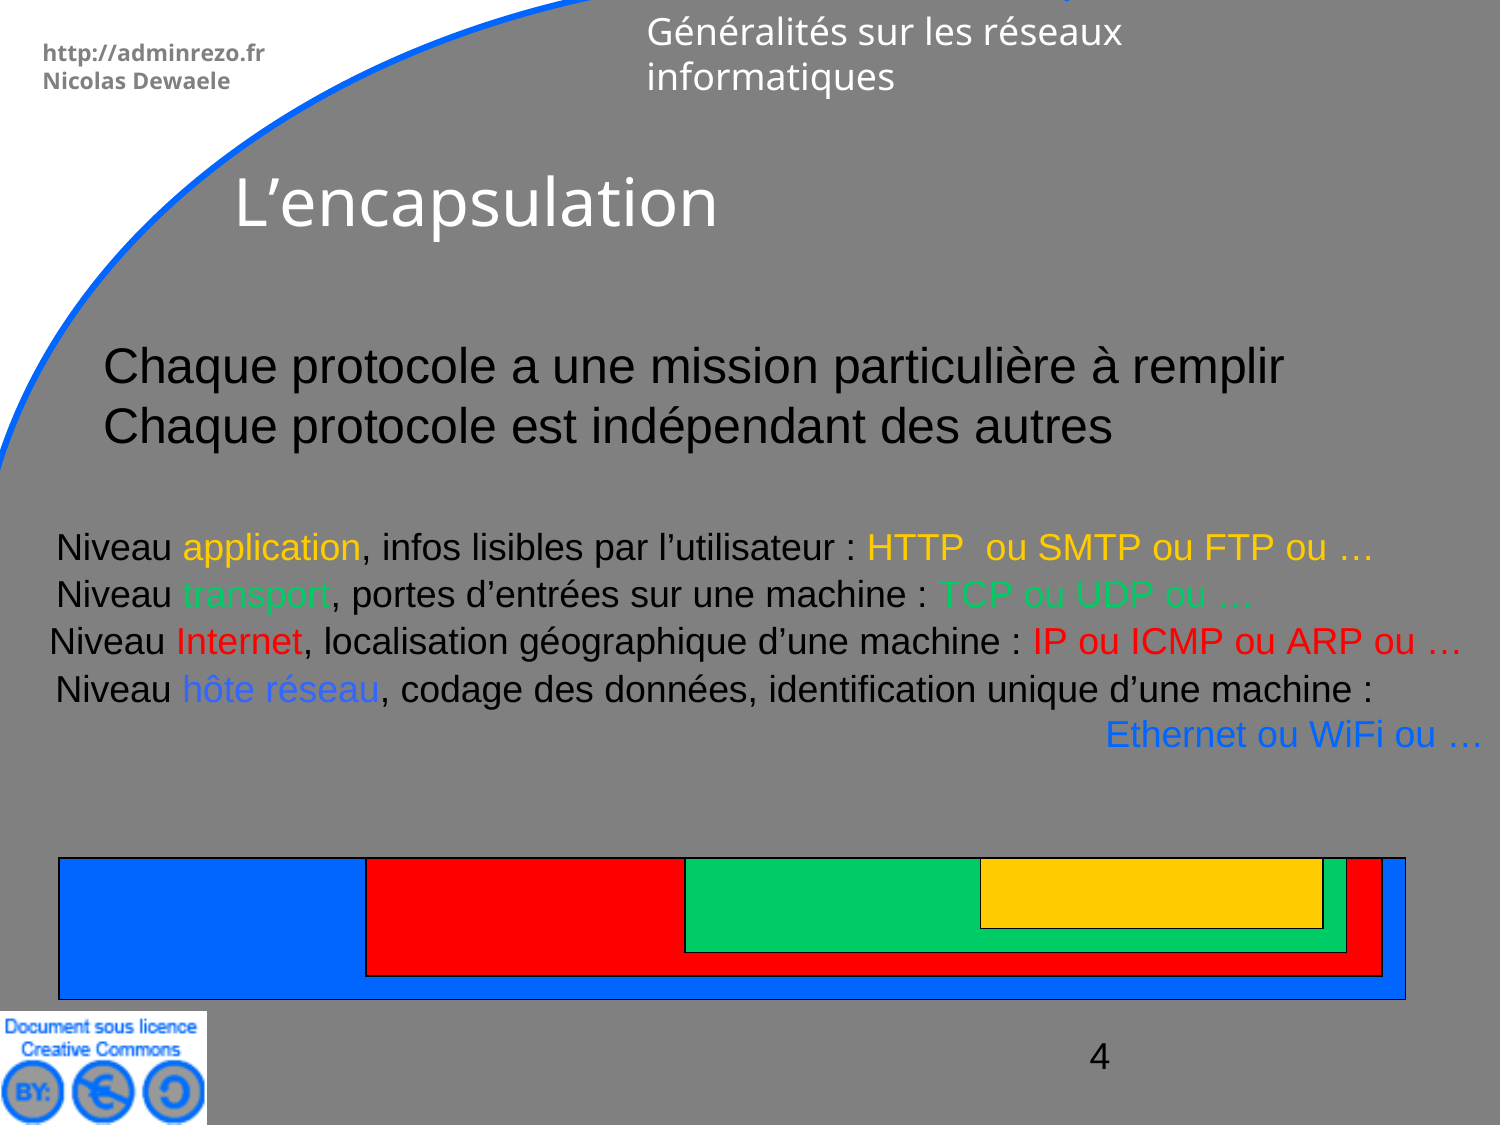

# L’encapsulation
Chaque protocole a une mission particulière à remplir
Chaque protocole est indépendant des autres
Niveau application, infos lisibles par l’utilisateur : HTTP ou SMTP ou FTP ou …
Niveau transport, portes d’entrées sur une machine : TCP ou UDP ou …
Niveau Internet, localisation géographique d’une machine : IP ou ICMP ou ARP ou …
Niveau hôte réseau, codage des données, identification unique d’une machine :
							Ethernet ou WiFi ou …
4